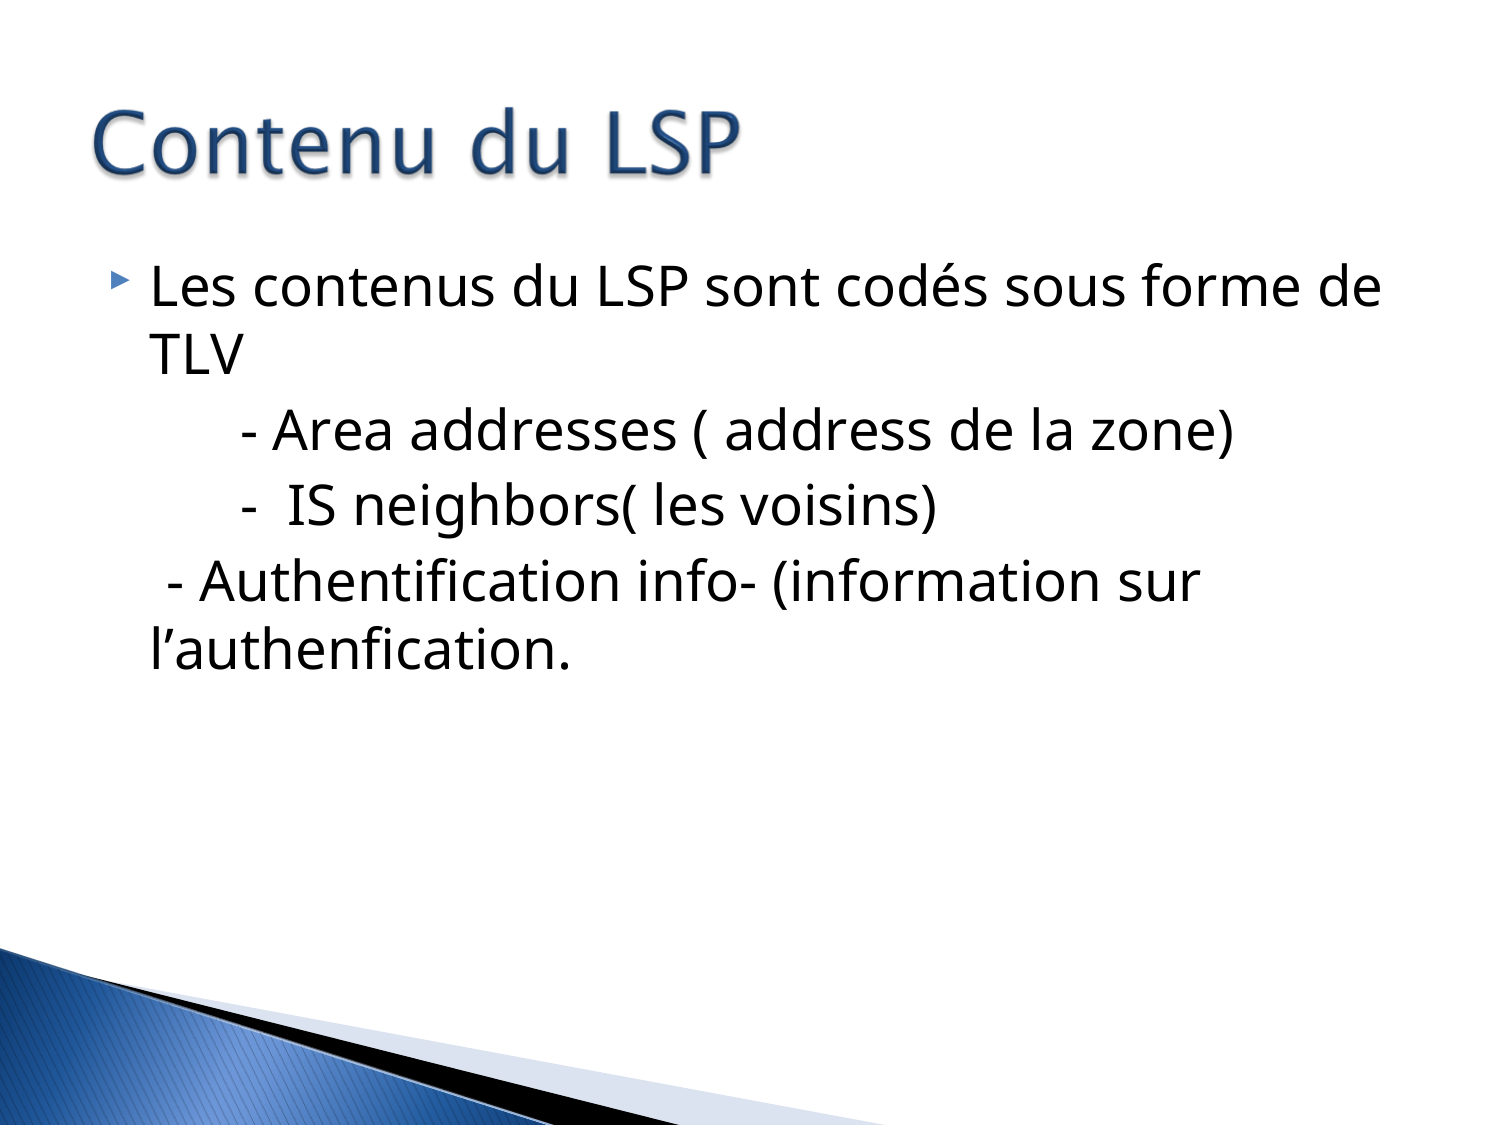

# Les contenus du LSP sont codés sous forme de TLV
 	- Area addresses ( address de la zone)
 	- IS neighbors( les voisins)
 - Authentification info- (information sur l’authenfication.